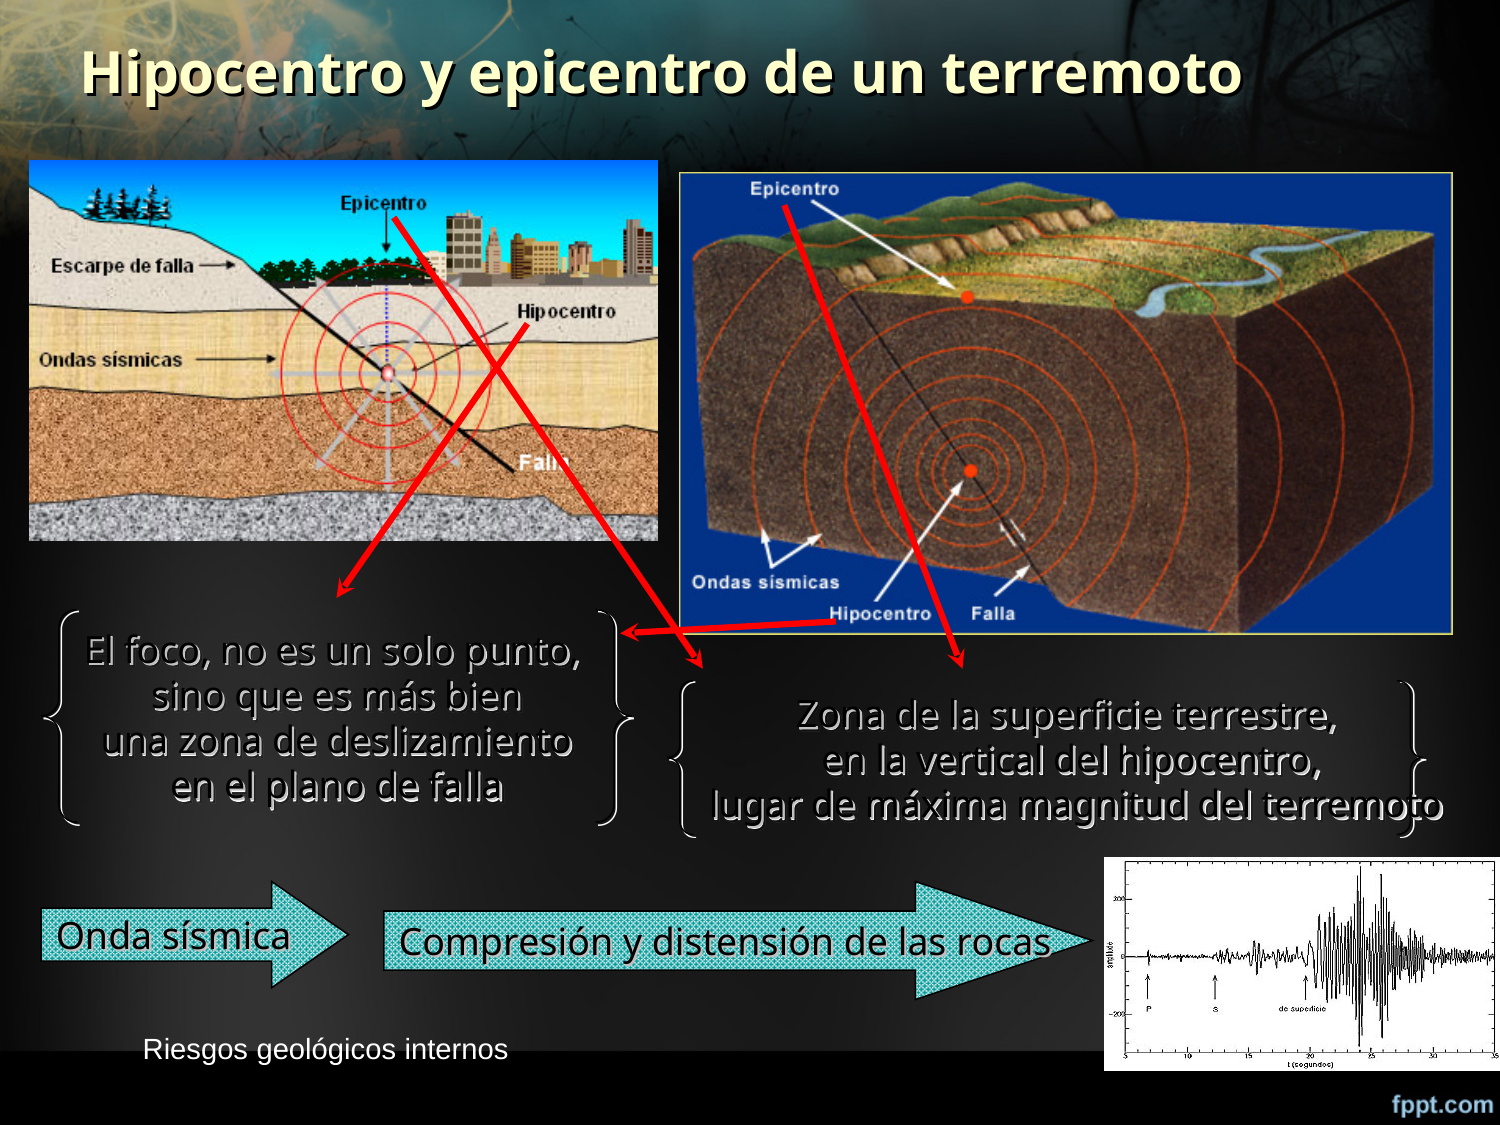

# Hipocentro y epicentro de un terremoto
El foco, no es un solo punto,
sino que es más bien
 una zona de deslizamiento
en el plano de falla
Zona de la superficie terrestre,
en la vertical del hipocentro,
 lugar de máxima magnitud del terremoto
Onda sísmica
Compresión y distensión de las rocas
Riesgos geológicos internos